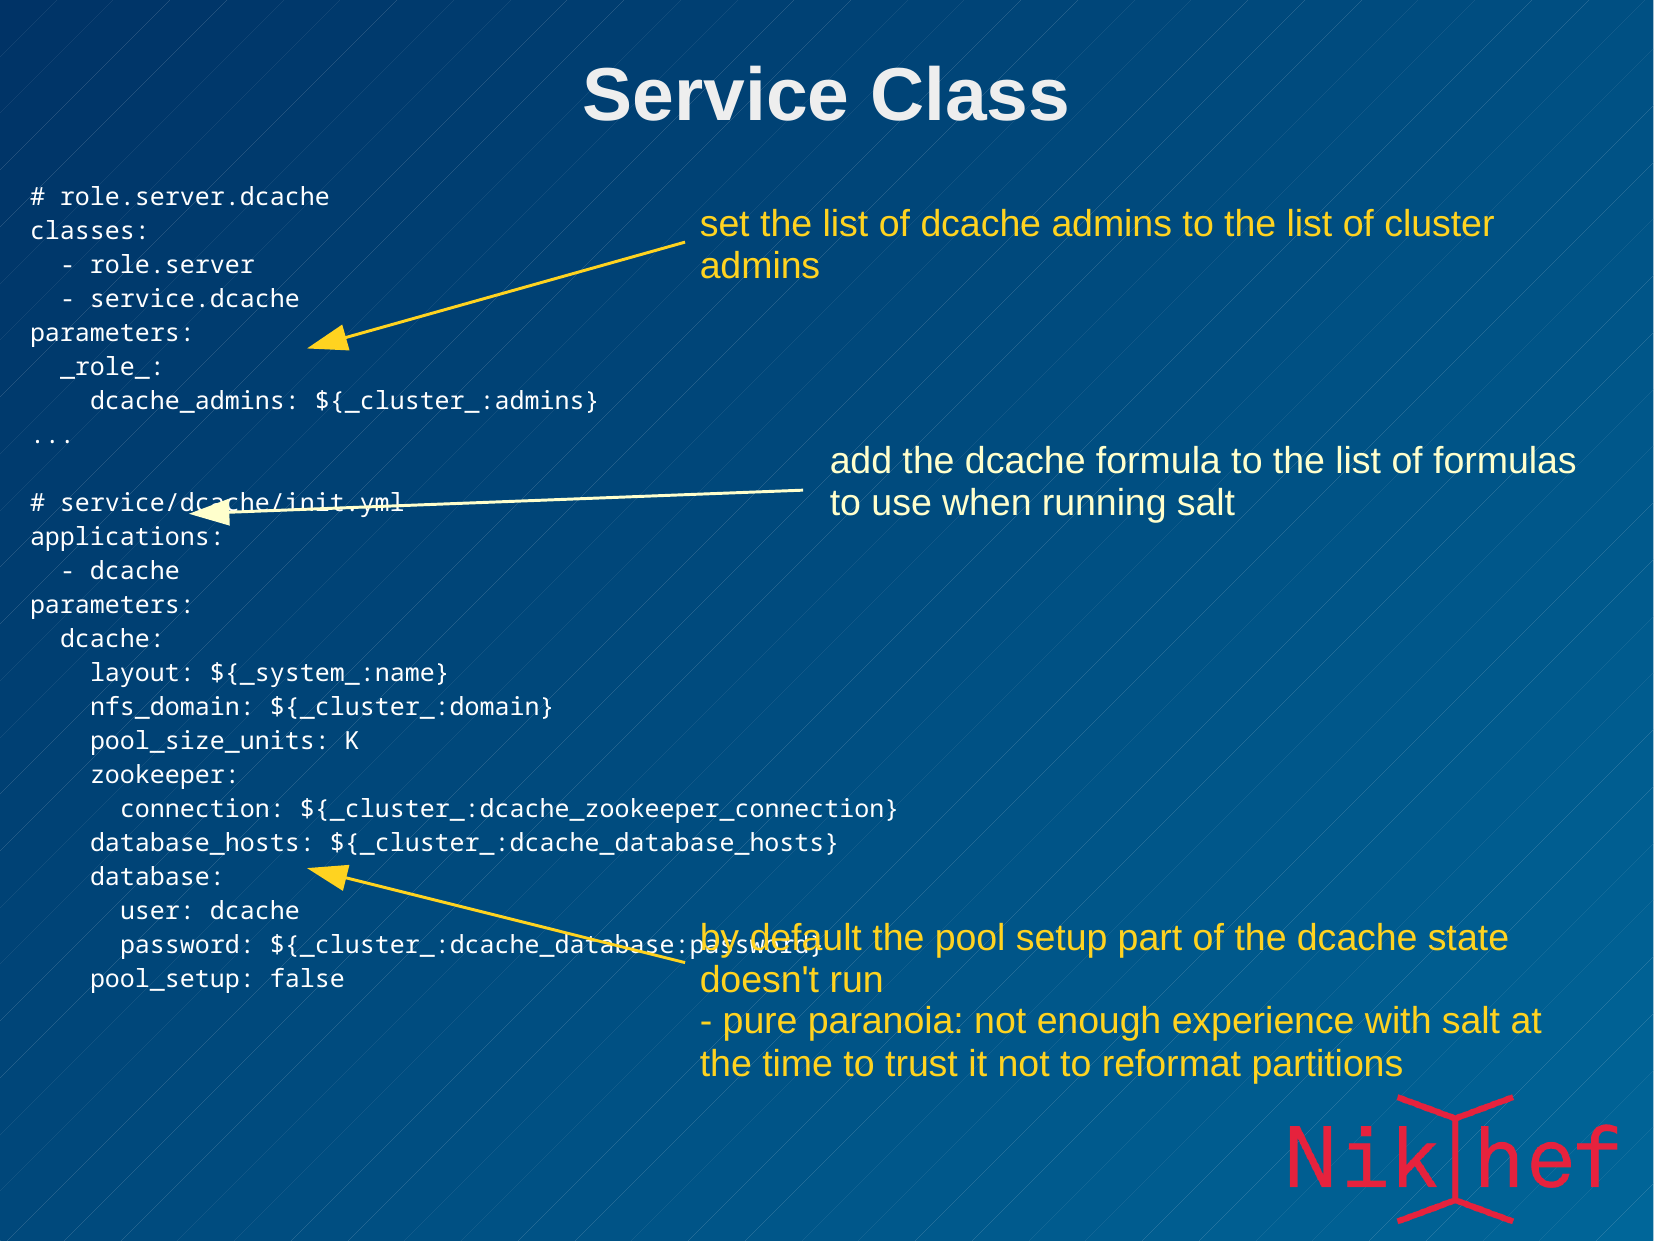

# Service Class
# role.server.dcache
classes:
 - role.server
 - service.dcache
parameters:
 _role_:
 dcache_admins: ${_cluster_:admins}
...
# service/dcache/init.yml
applications:
 - dcache
parameters:
 dcache:
 layout: ${_system_:name}
 nfs_domain: ${_cluster_:domain}
 pool_size_units: K
 zookeeper:
 connection: ${_cluster_:dcache_zookeeper_connection}
 database_hosts: ${_cluster_:dcache_database_hosts}
 database:
 user: dcache
 password: ${_cluster_:dcache_database:password}
 pool_setup: false
set the list of dcache admins to the list of cluster admins
by default the pool setup part of the dcache state doesn't run
- pure paranoia: not enough experience with salt at the time to trust it not to reformat partitions
add the dcache formula to the list of formulas to use when running salt